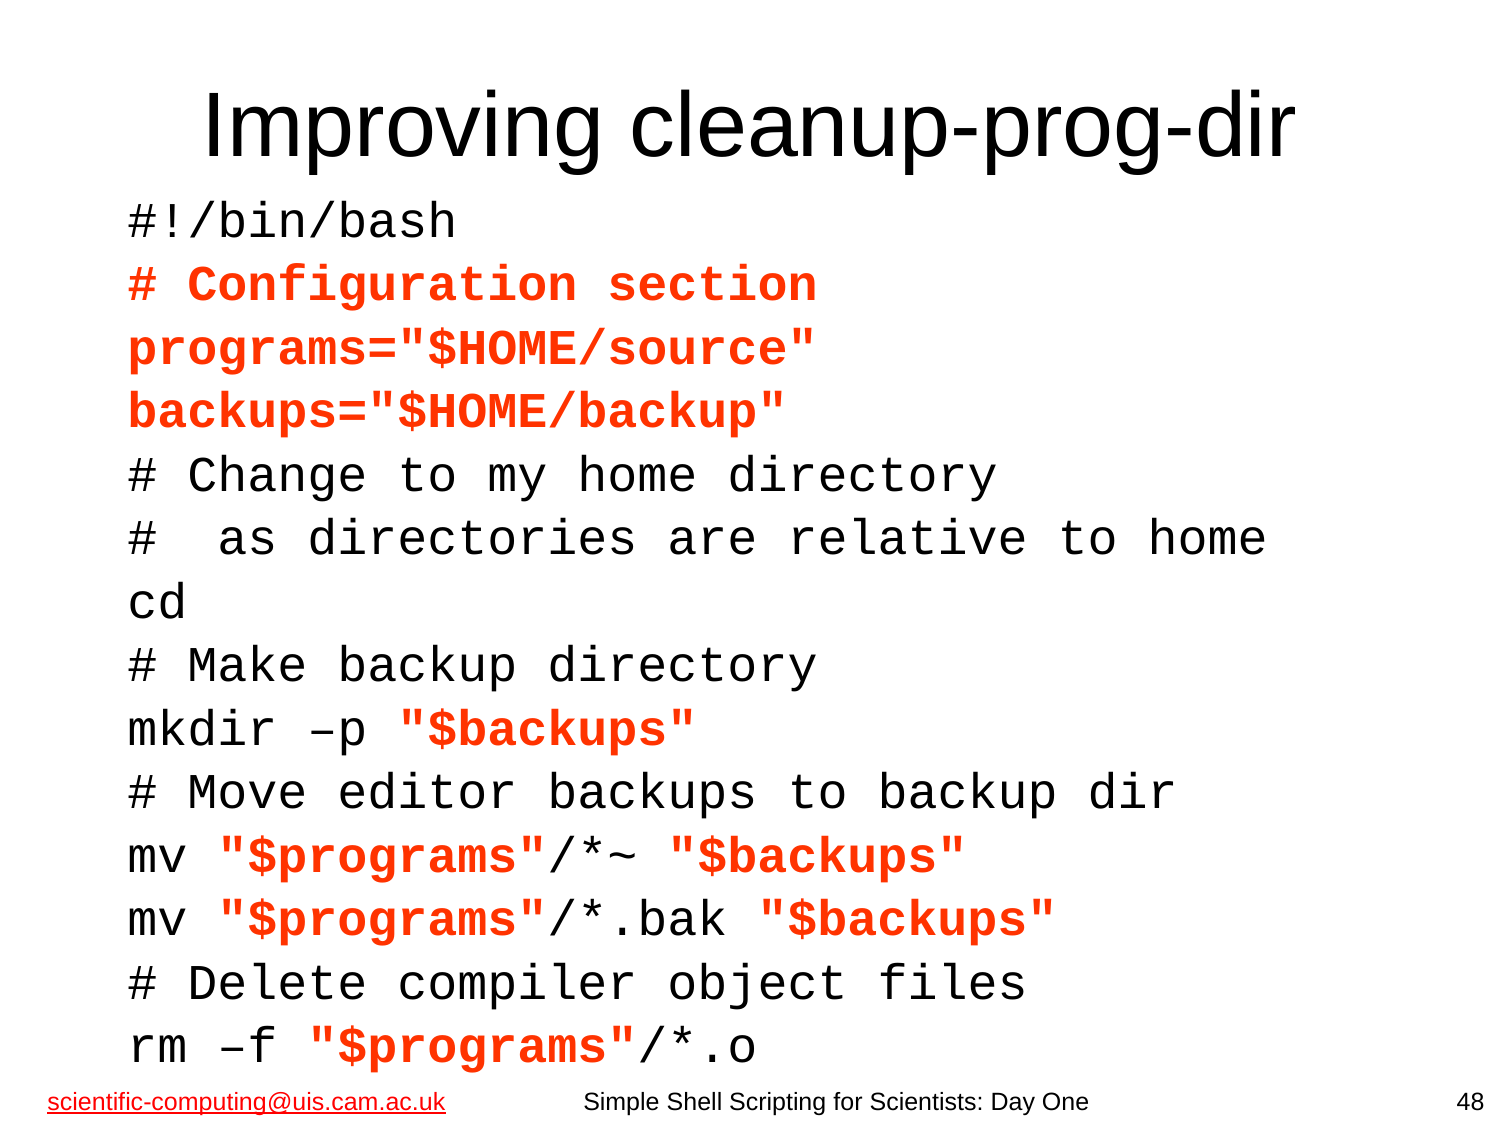

# Improving cleanup-prog-dir
#!/bin/bash
# Configuration section
programs="$HOME/source"
backups="$HOME/backup"
# Change to my home directory
# as directories are relative to home
cd
# Make backup directory
mkdir –p "$backups"
# Move editor backups to backup dir
mv "$programs"/*~ "$backups"
mv "$programs"/*.bak "$backups"
# Delete compiler object files
rm –f "$programs"/*.o
escience-support@ucs.cam.ac.uk	Simple Shell Scripting for Scientists: Day One
48